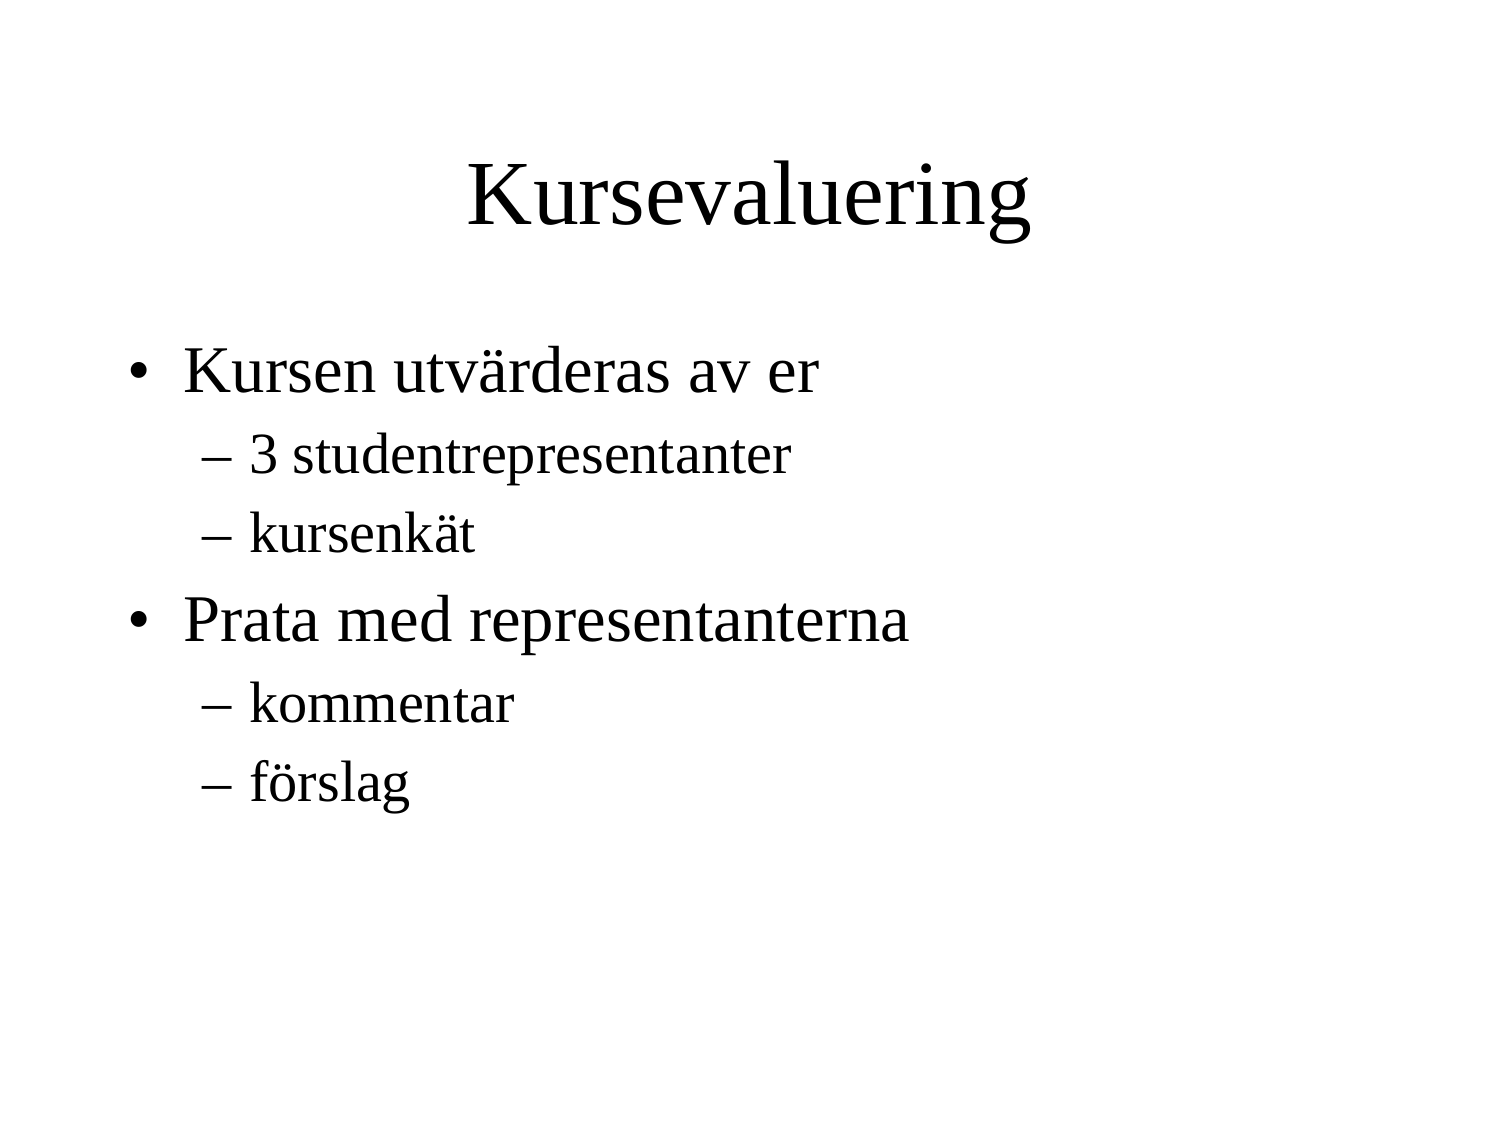

# Kursevaluering
Kursen utvärderas av er
3 studentrepresentanter
kursenkät
Prata med representanterna
kommentar
förslag